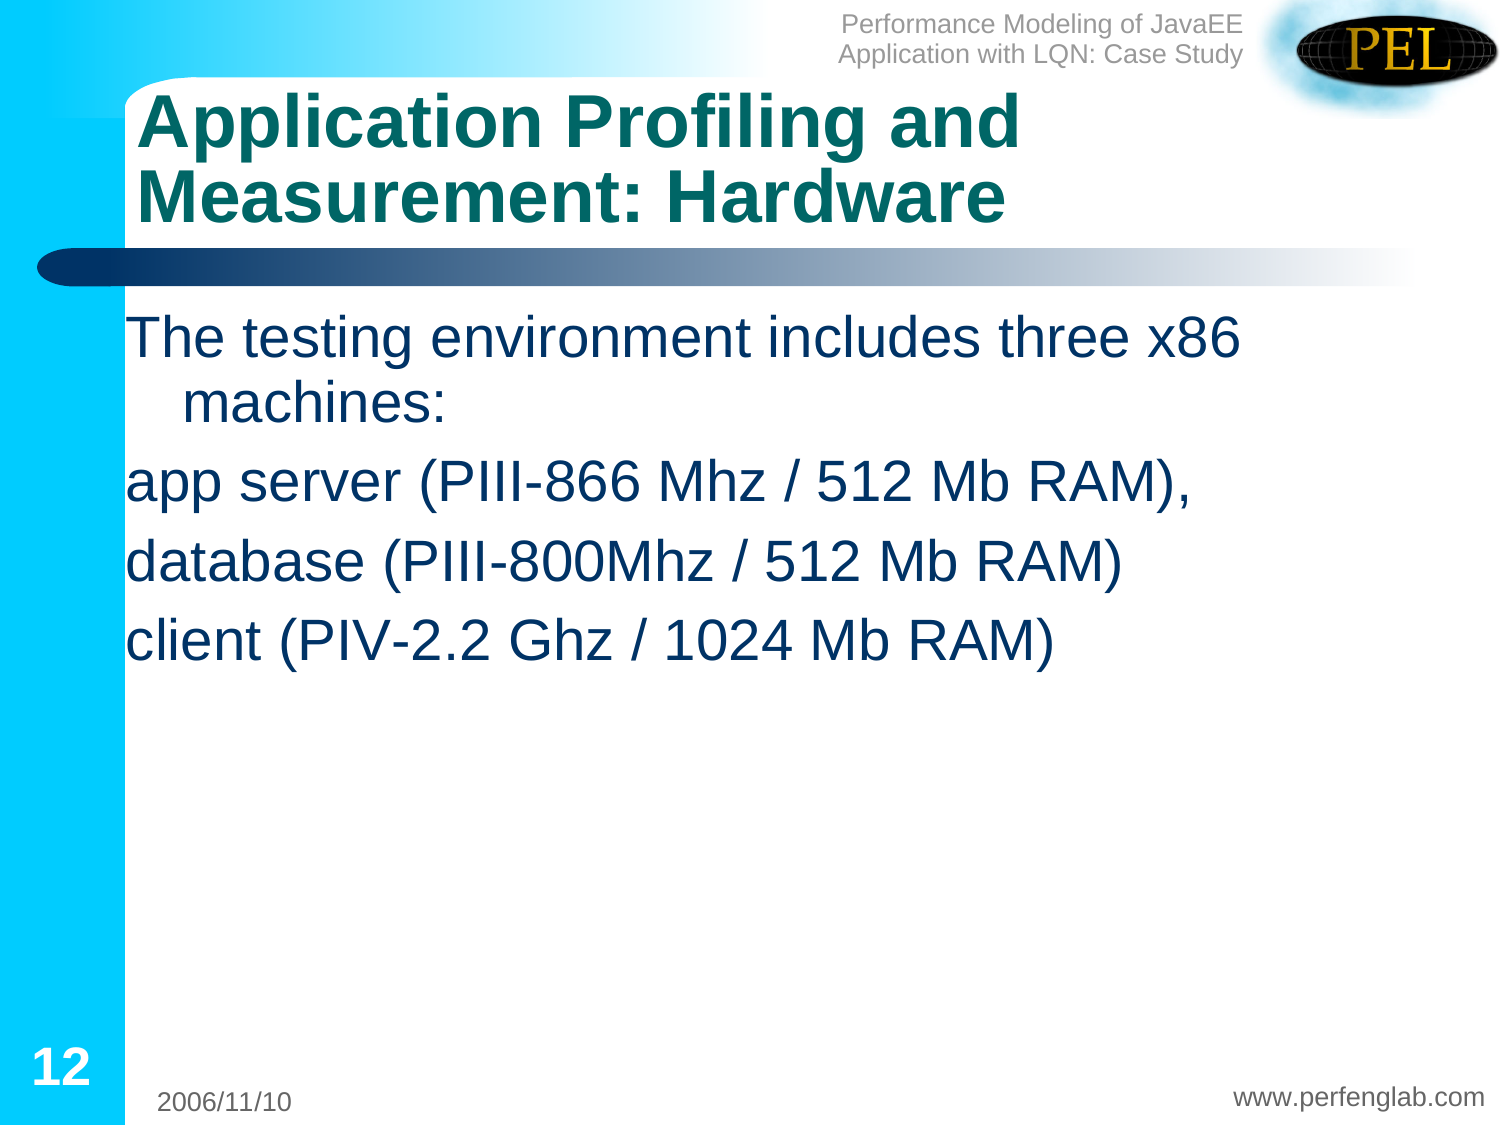

# Application Profiling and Measurement: Hardware
The testing environment includes three x86 machines:
app server (PIII-866 Mhz / 512 Mb RAM),
database (PIII-800Mhz / 512 Mb RAM)
client (PIV-2.2 Ghz / 1024 Mb RAM)
12